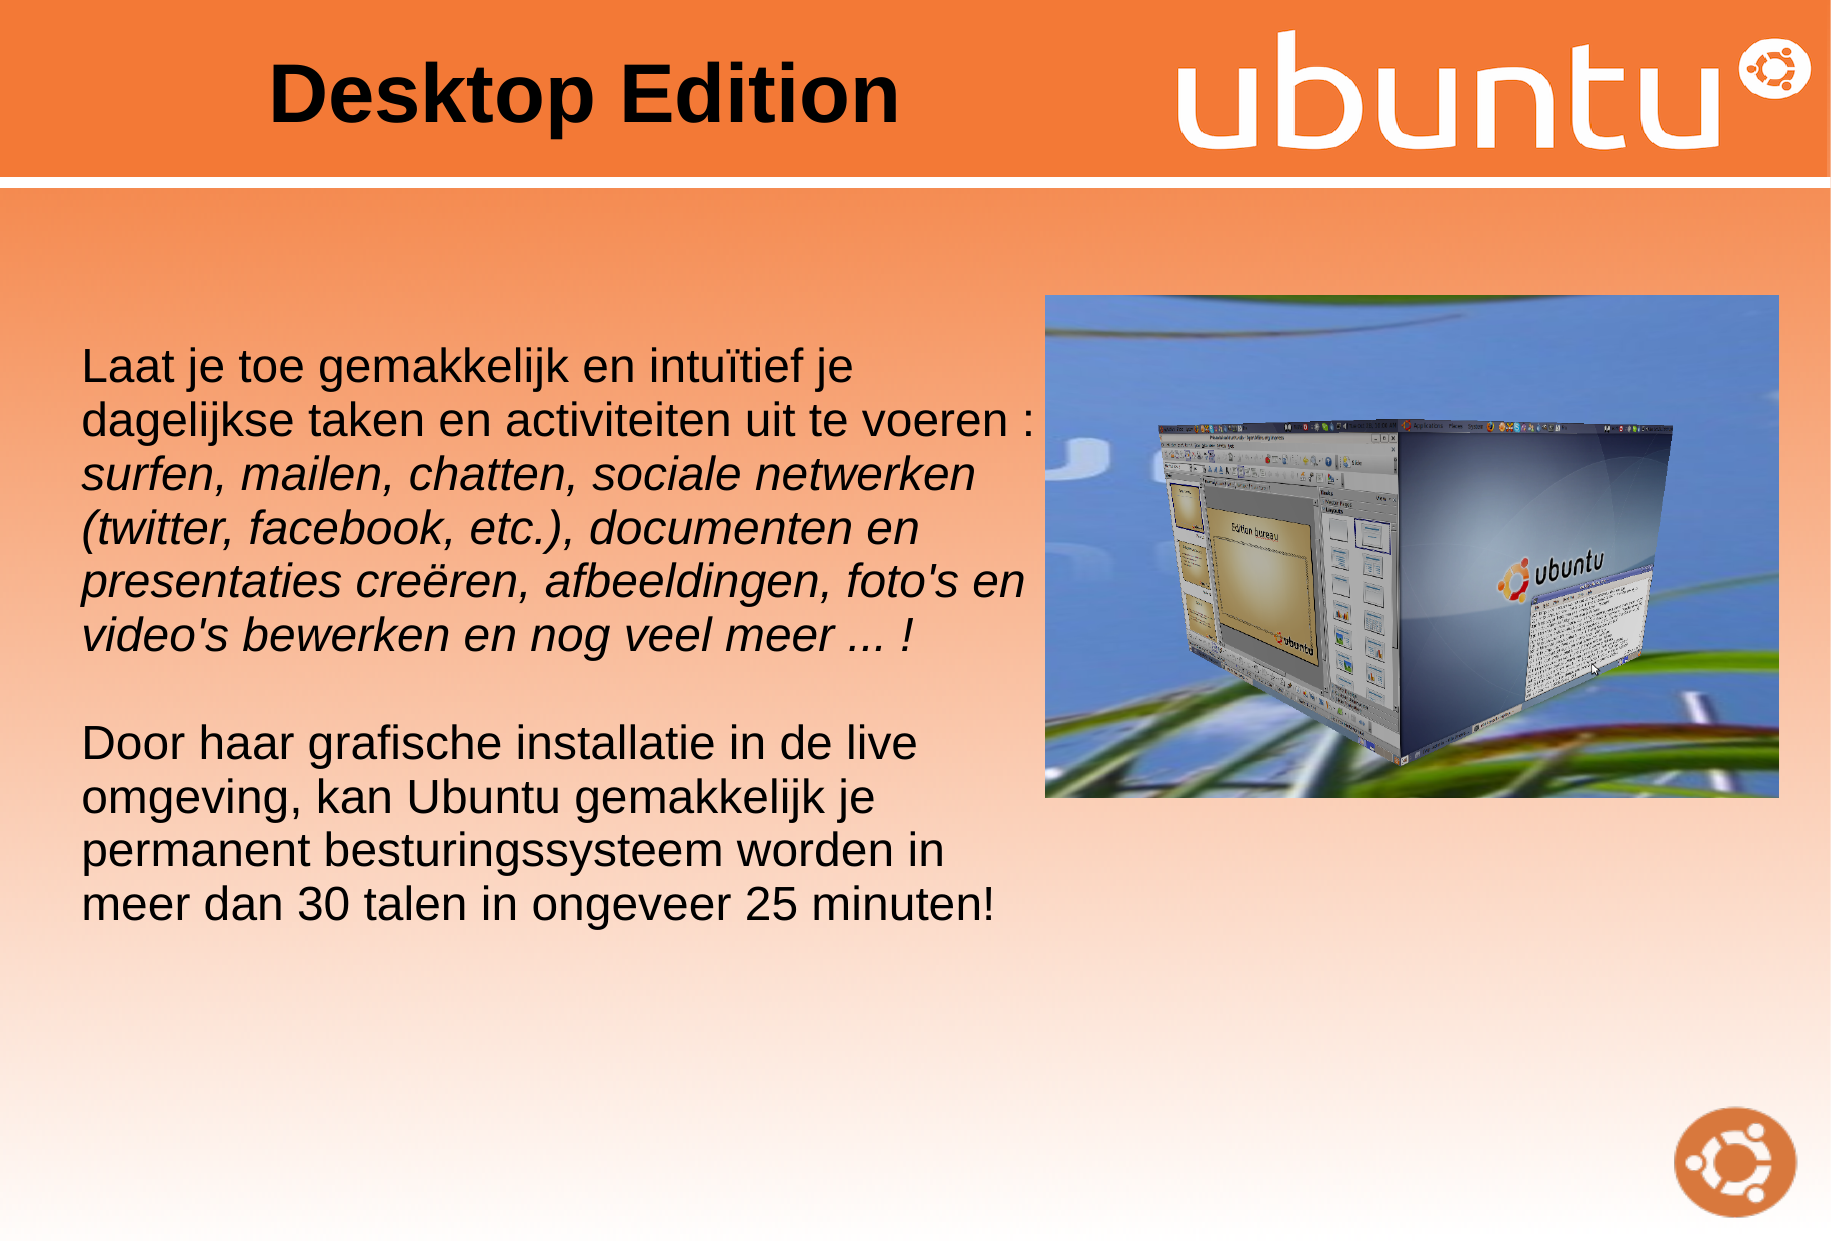

# Desktop Edition
Laat je toe gemakkelijk en intuïtief je dagelijkse taken en activiteiten uit te voeren : surfen, mailen, chatten, sociale netwerken (twitter, facebook, etc.), documenten en presentaties creëren, afbeeldingen, foto's en video's bewerken en nog veel meer ... !
Door haar grafische installatie in de live omgeving, kan Ubuntu gemakkelijk je permanent besturingssysteem worden in meer dan 30 talen in ongeveer 25 minuten!